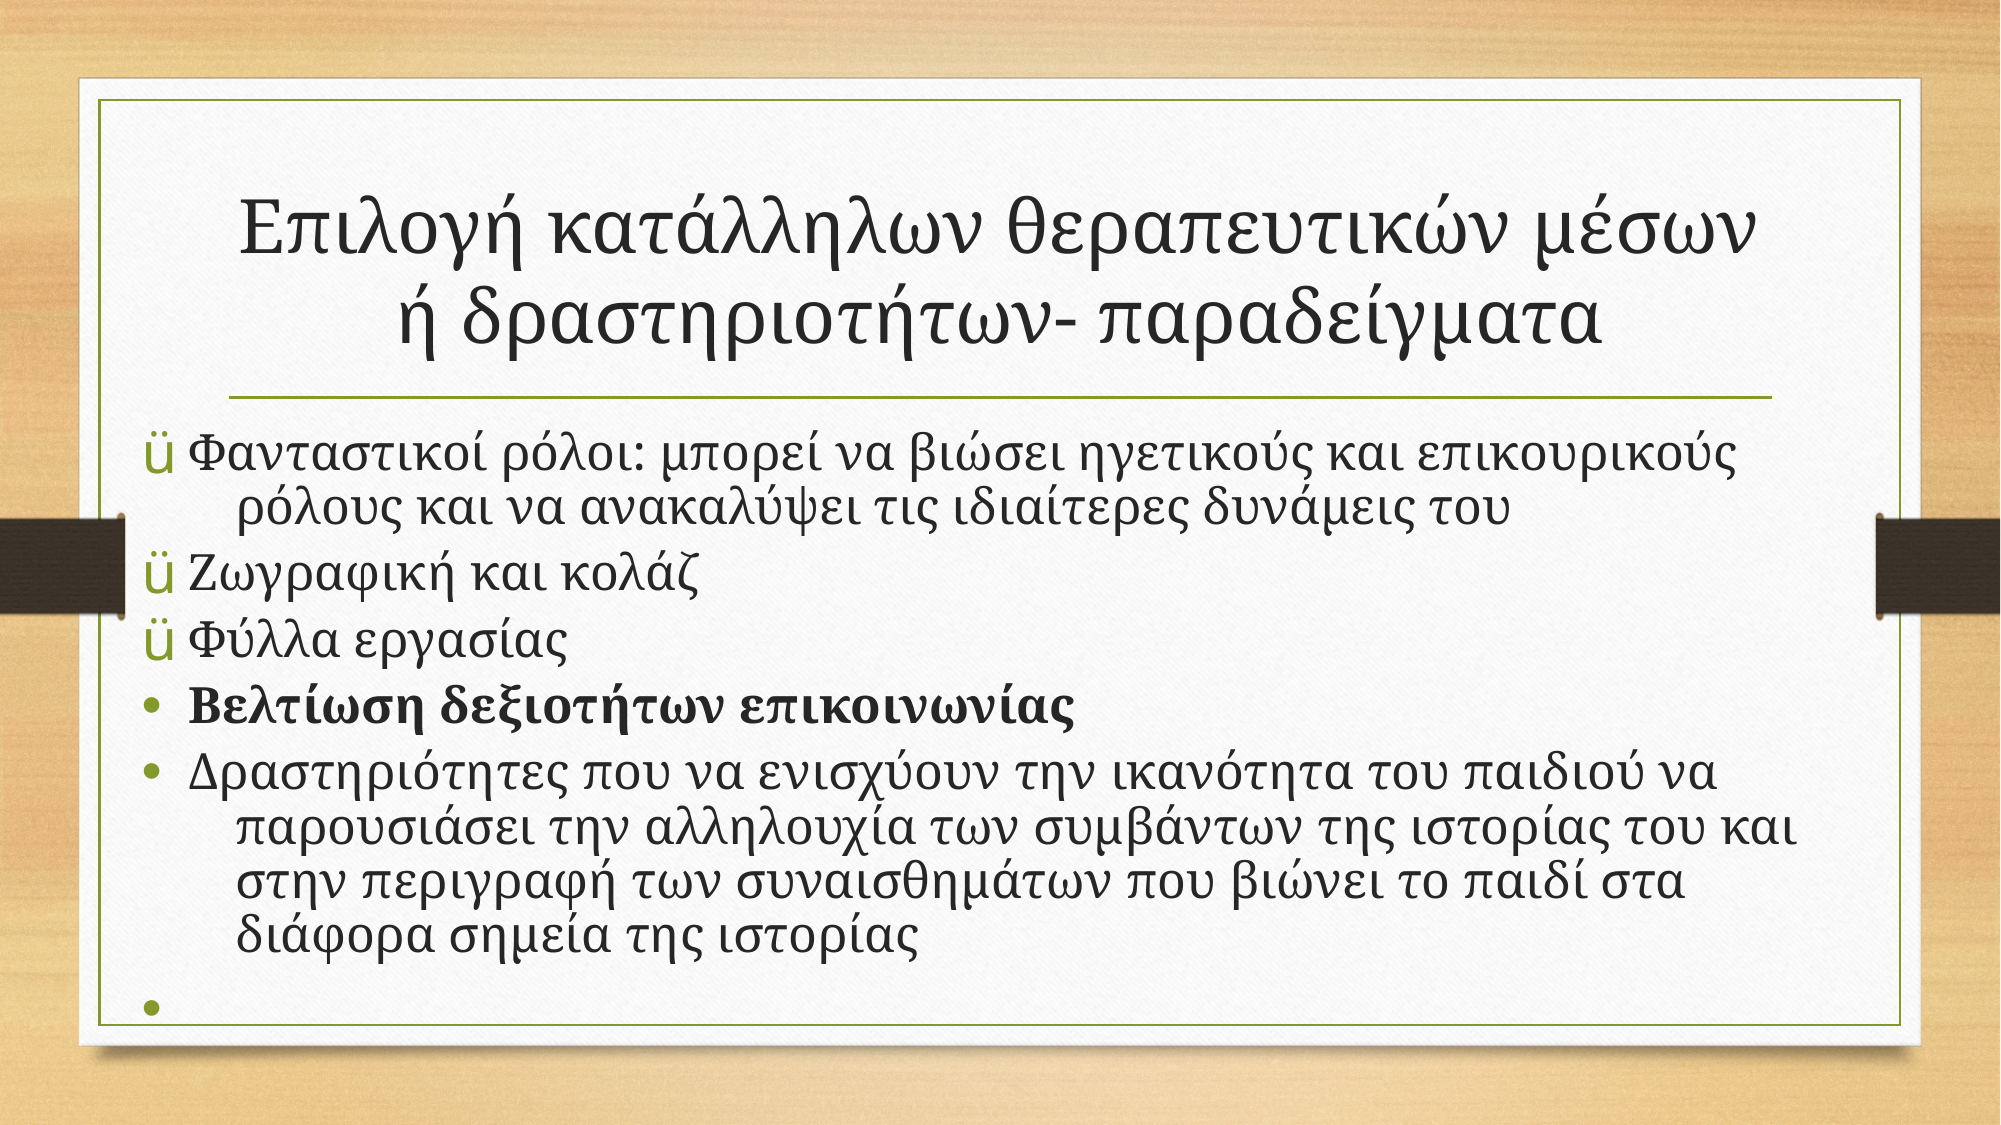

# Επιλογή κατάλληλων θεραπευτικών μέσων ή δραστηριοτήτων- παραδείγματα
Φανταστικοί ρόλοι: μπορεί να βιώσει ηγετικούς και επικουρικούς ρόλους και να ανακαλύψει τις ιδιαίτερες δυνάμεις του
Ζωγραφική και κολάζ
Φύλλα εργασίας
Βελτίωση δεξιοτήτων επικοινωνίας
Δραστηριότητες που να ενισχύουν την ικανότητα του παιδιού να παρουσιάσει την αλληλουχία των συμβάντων της ιστορίας του και στην περιγραφή των συναισθημάτων που βιώνει το παιδί στα διάφορα σημεία της ιστορίας